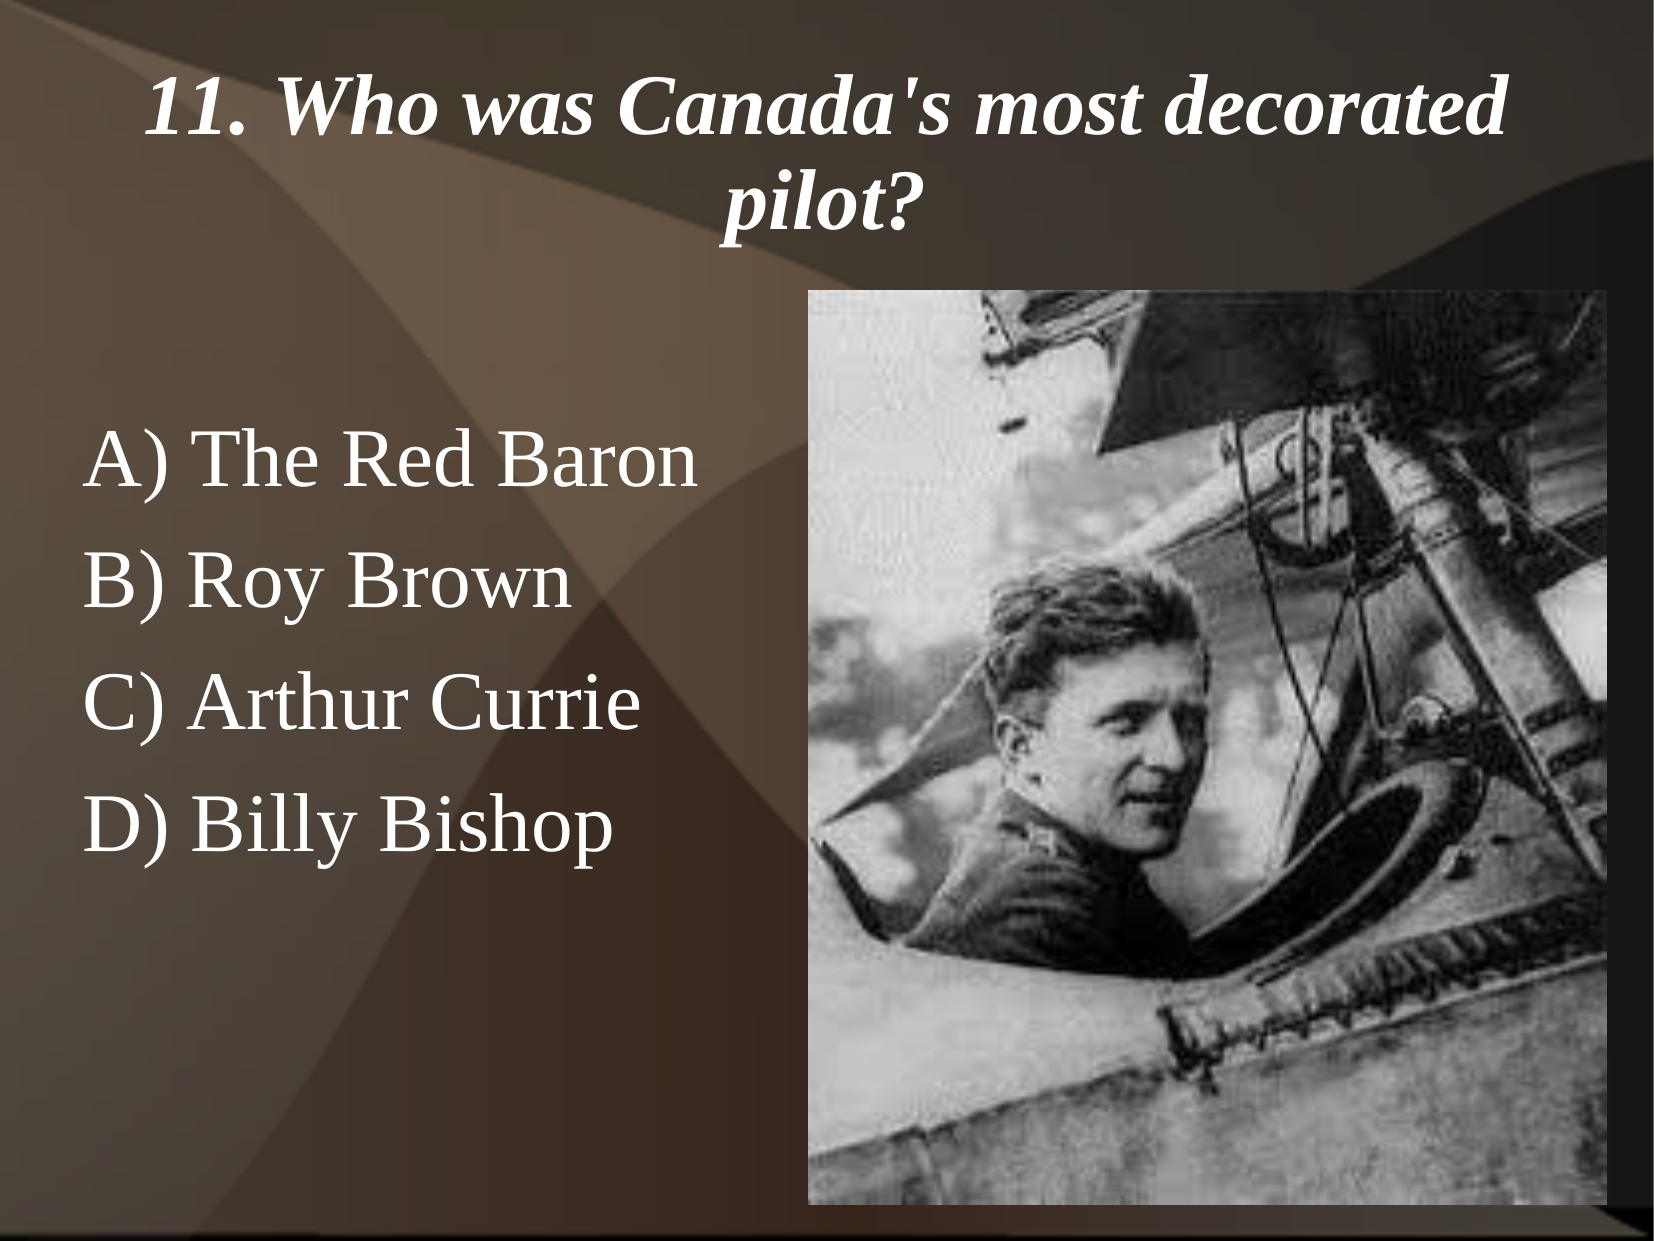

# 11. Who was Canada's most decorated pilot?
A) The Red Baron
B) Roy Brown
C) Arthur Currie
D) Billy Bishop